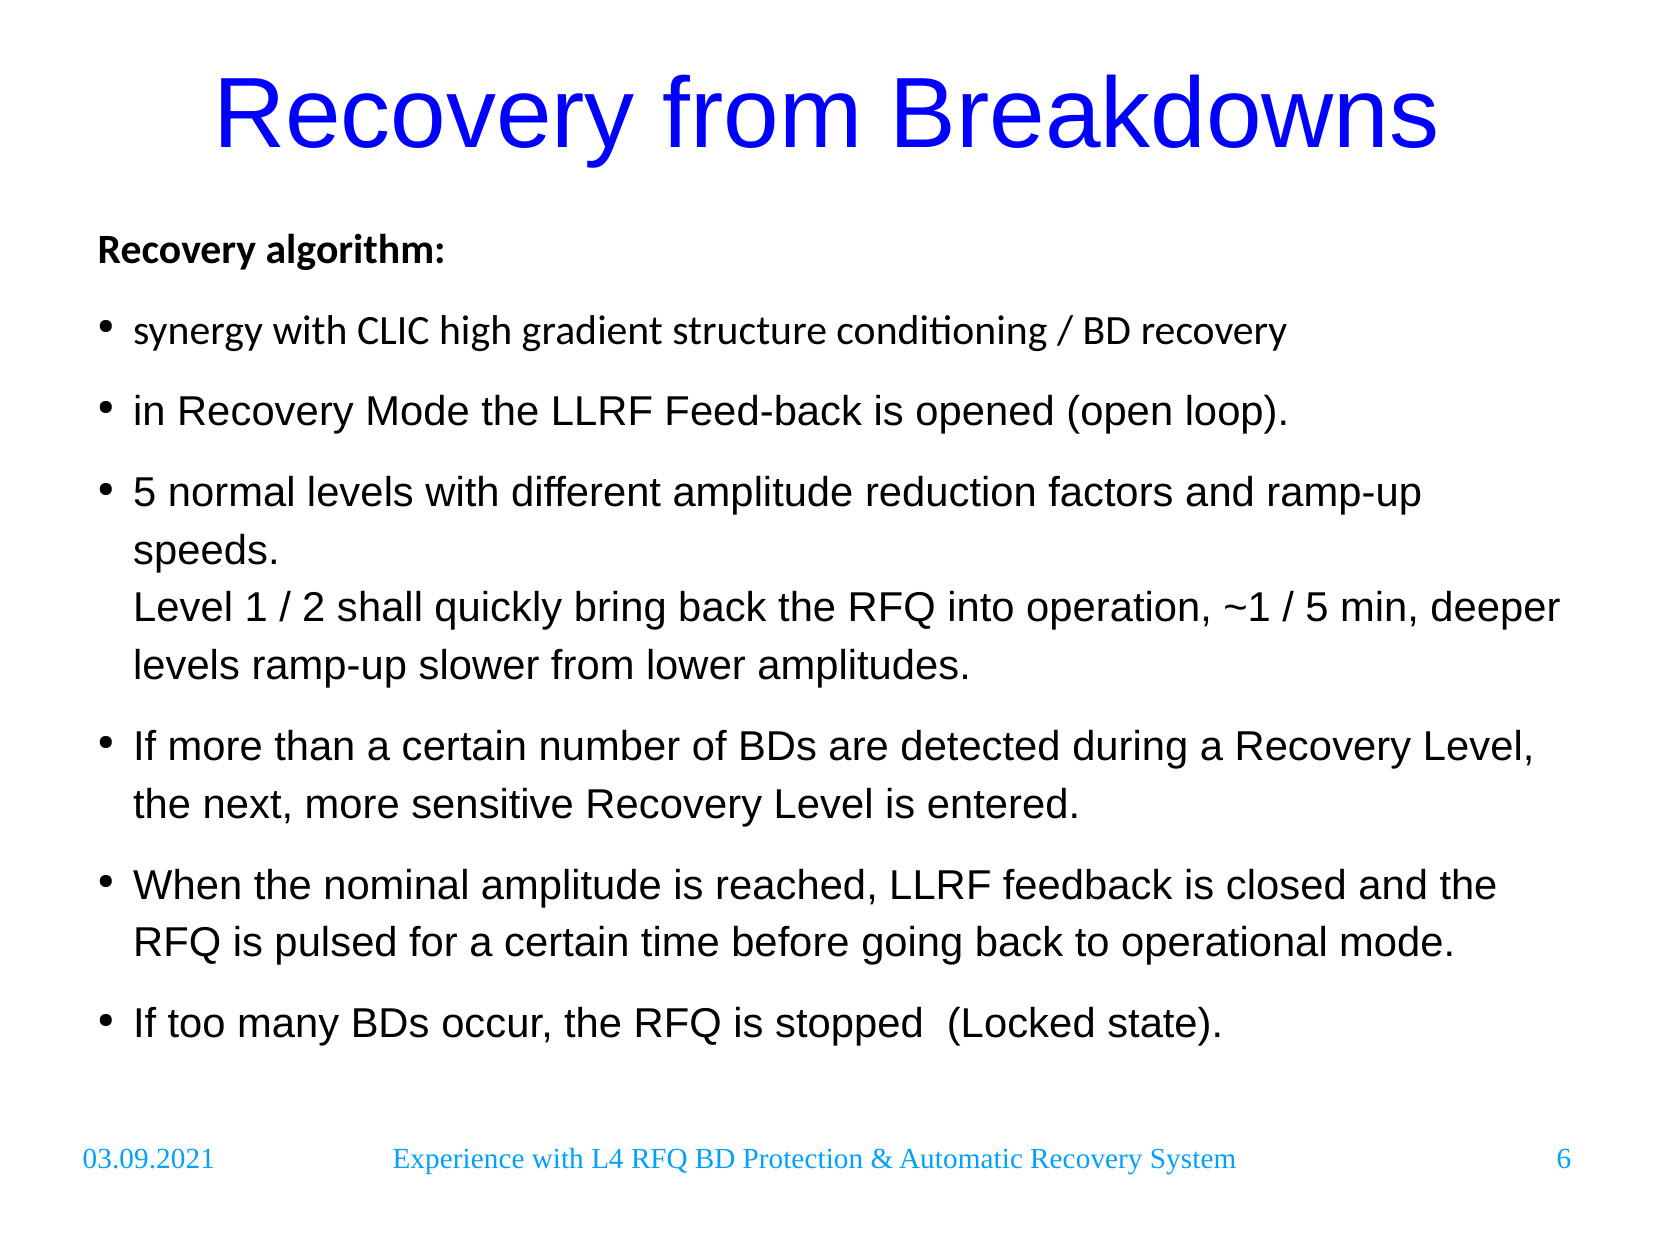

# Recovery from Breakdowns
Recovery algorithm:
synergy with CLIC high gradient structure conditioning / BD recovery
in Recovery Mode the LLRF Feed-back is opened (open loop).
5 normal levels with different amplitude reduction factors and ramp-up speeds.
Level 1 / 2 shall quickly bring back the RFQ into operation, ~1 / 5 min, deeper levels ramp-up slower from lower amplitudes.
If more than a certain number of BDs are detected during a Recovery Level, the next, more sensitive Recovery Level is entered.
When the nominal amplitude is reached, LLRF feedback is closed and the RFQ is pulsed for a certain time before going back to operational mode.
If too many BDs occur, the RFQ is stopped (Locked state).
03.09.2021
Experience with L4 RFQ BD Protection & Automatic Recovery System
6